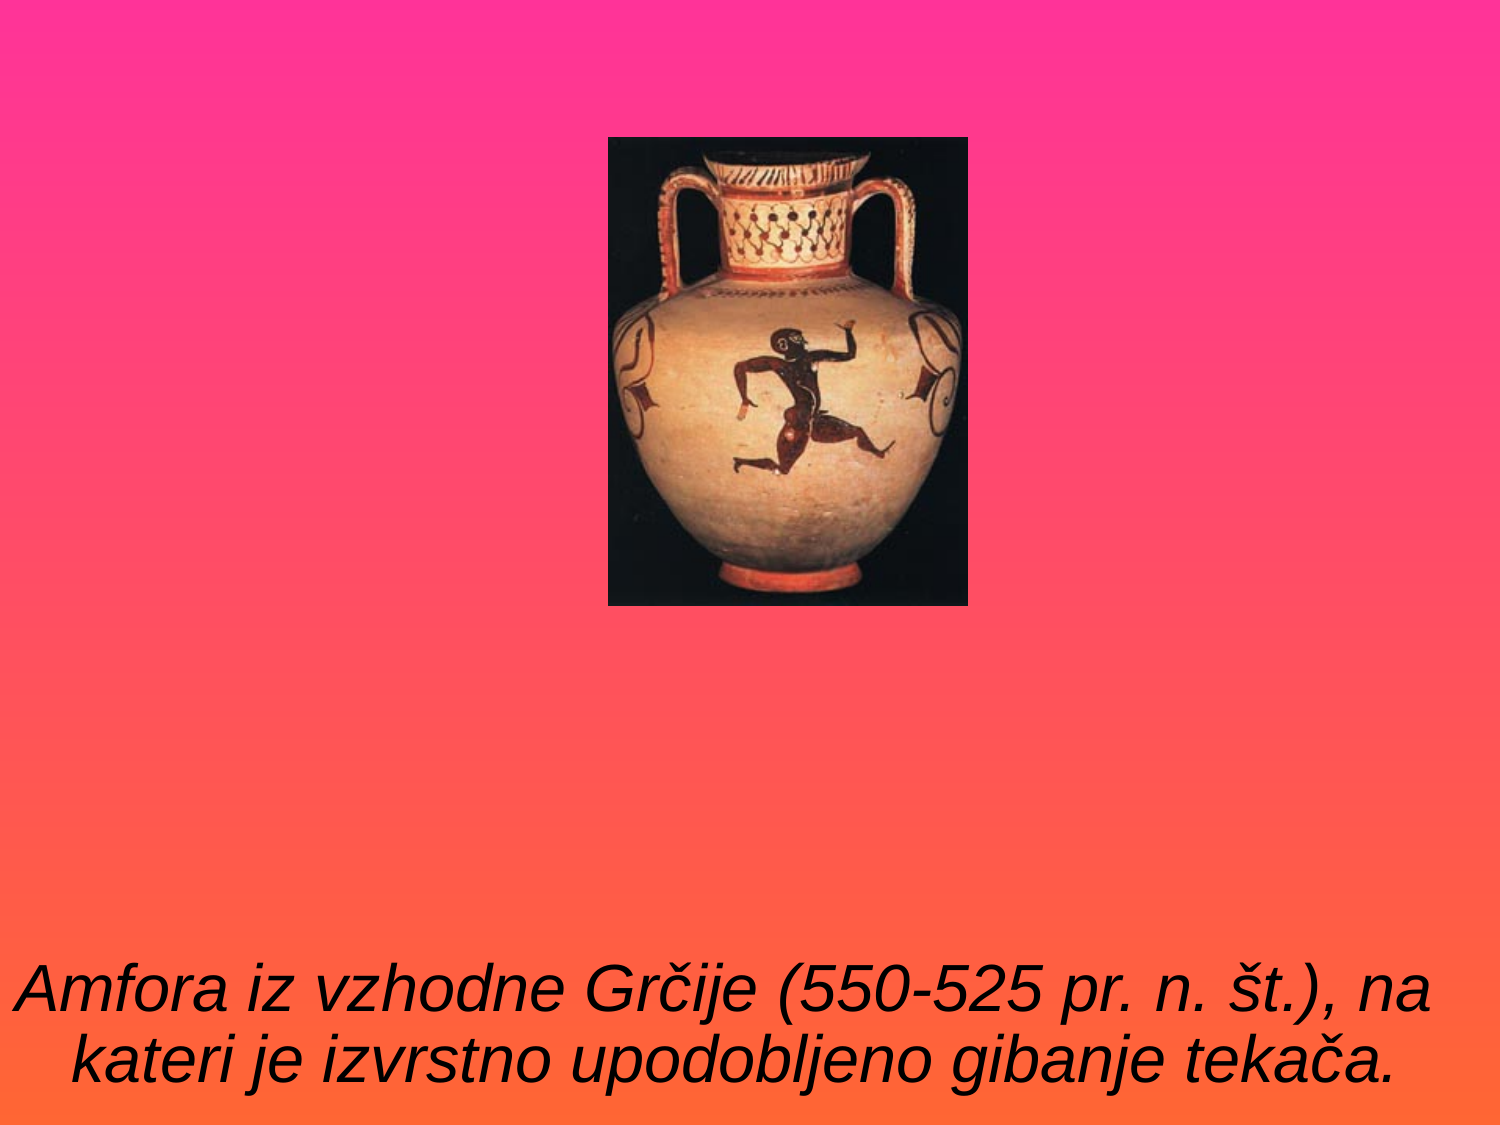

# Amfora iz vzhodne Grčije (550-525 pr. n. št.), na kateri je izvrstno upodobljeno gibanje tekača.